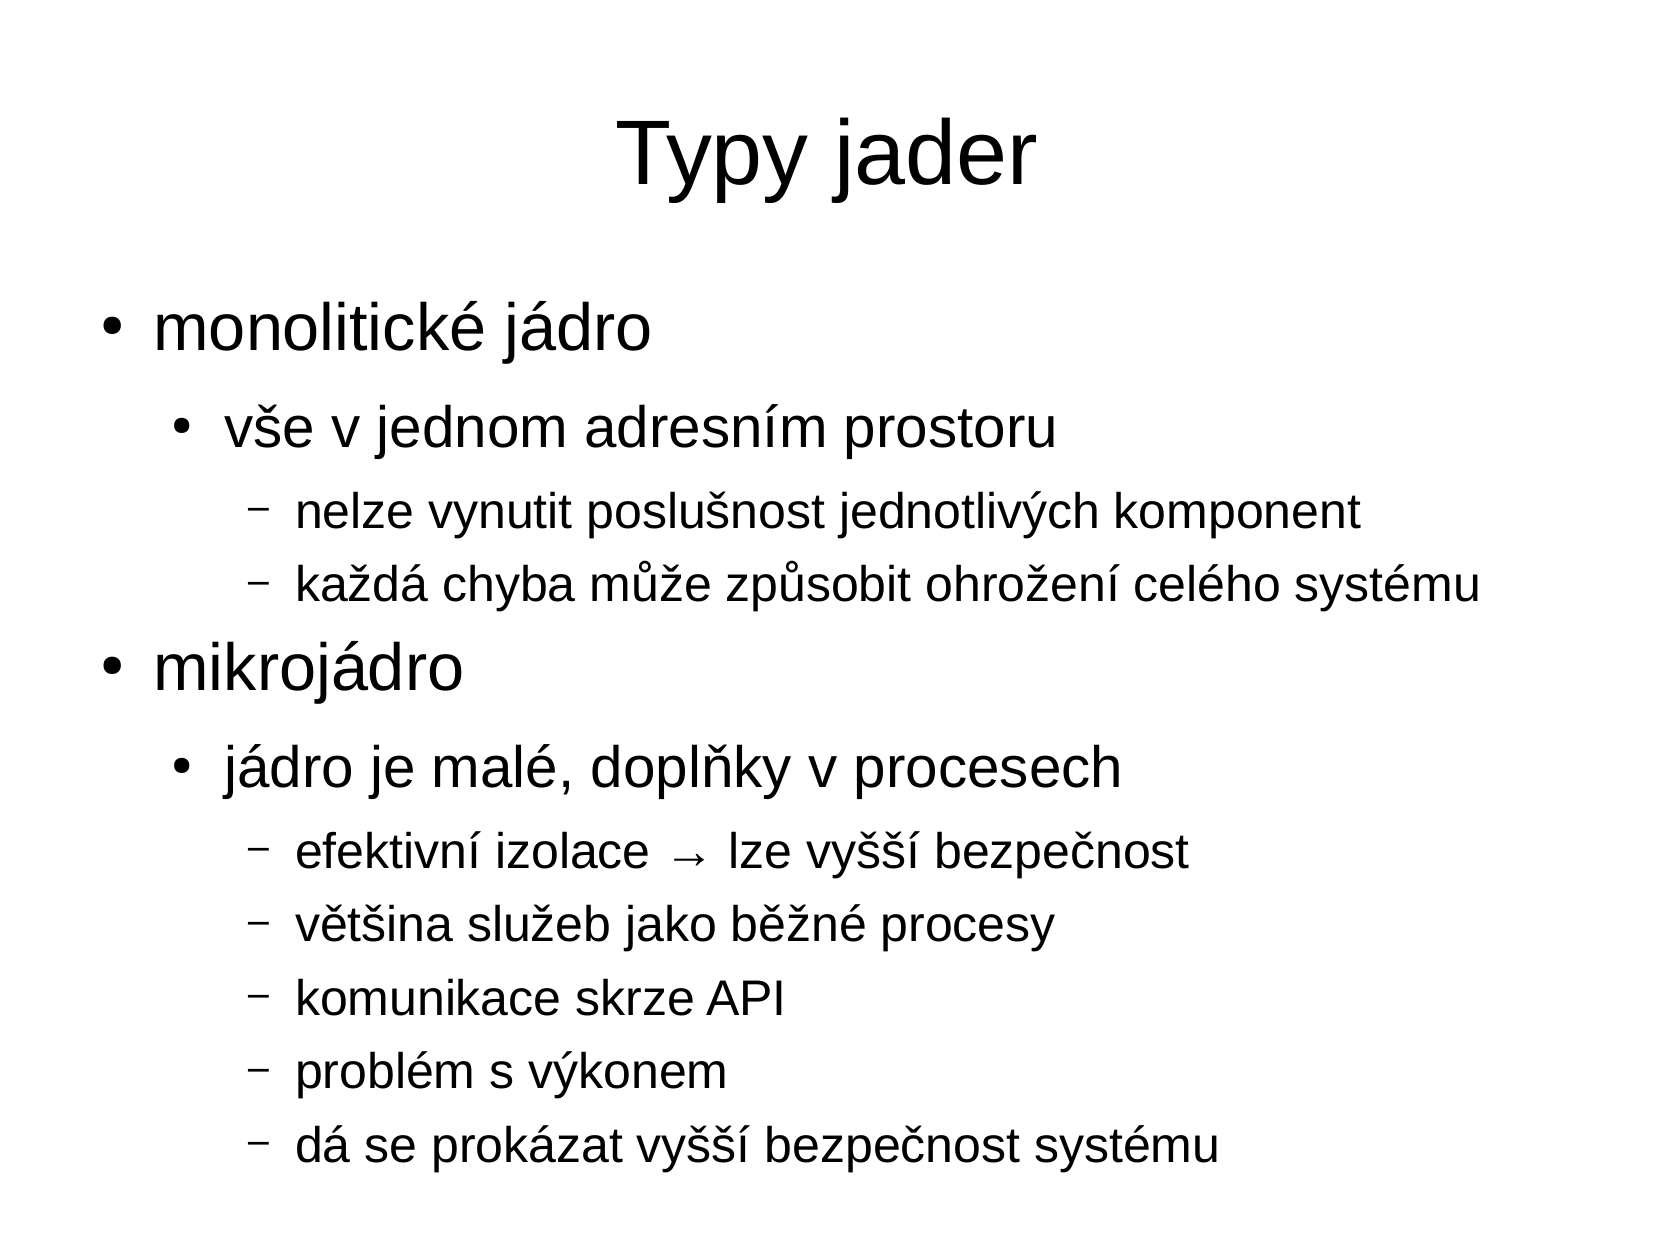

# Typy jader
monolitické jádro
vše v jednom adresním prostoru
nelze vynutit poslušnost jednotlivých komponent
každá chyba může způsobit ohrožení celého systému
mikrojádro
jádro je malé, doplňky v procesech
efektivní izolace → lze vyšší bezpečnost
většina služeb jako běžné procesy
komunikace skrze API
problém s výkonem
dá se prokázat vyšší bezpečnost systému